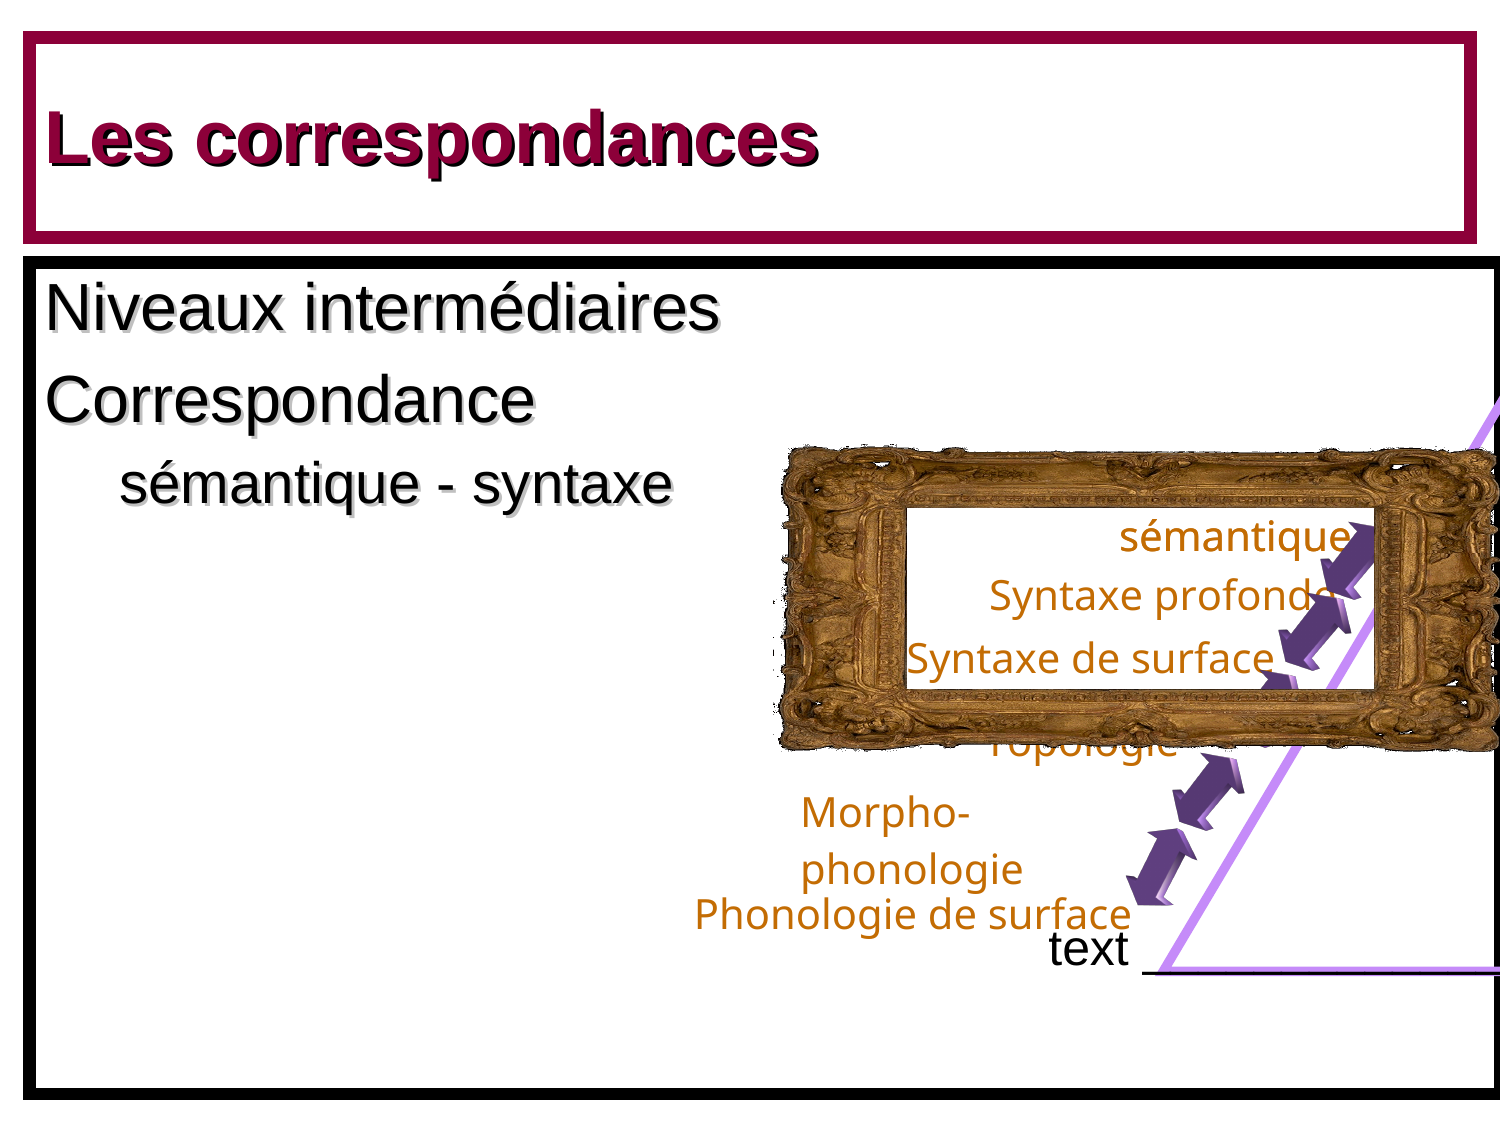

Les correspondances
# Niveaux intermédiaires
Correspondance
sémantique - syntaxe
 sens_______
sémantique
sémantique
Syntaxe profonde
Syntaxe de surface
 Topologie
Morpho-phonologie
Phonologie de surface
text __________________________